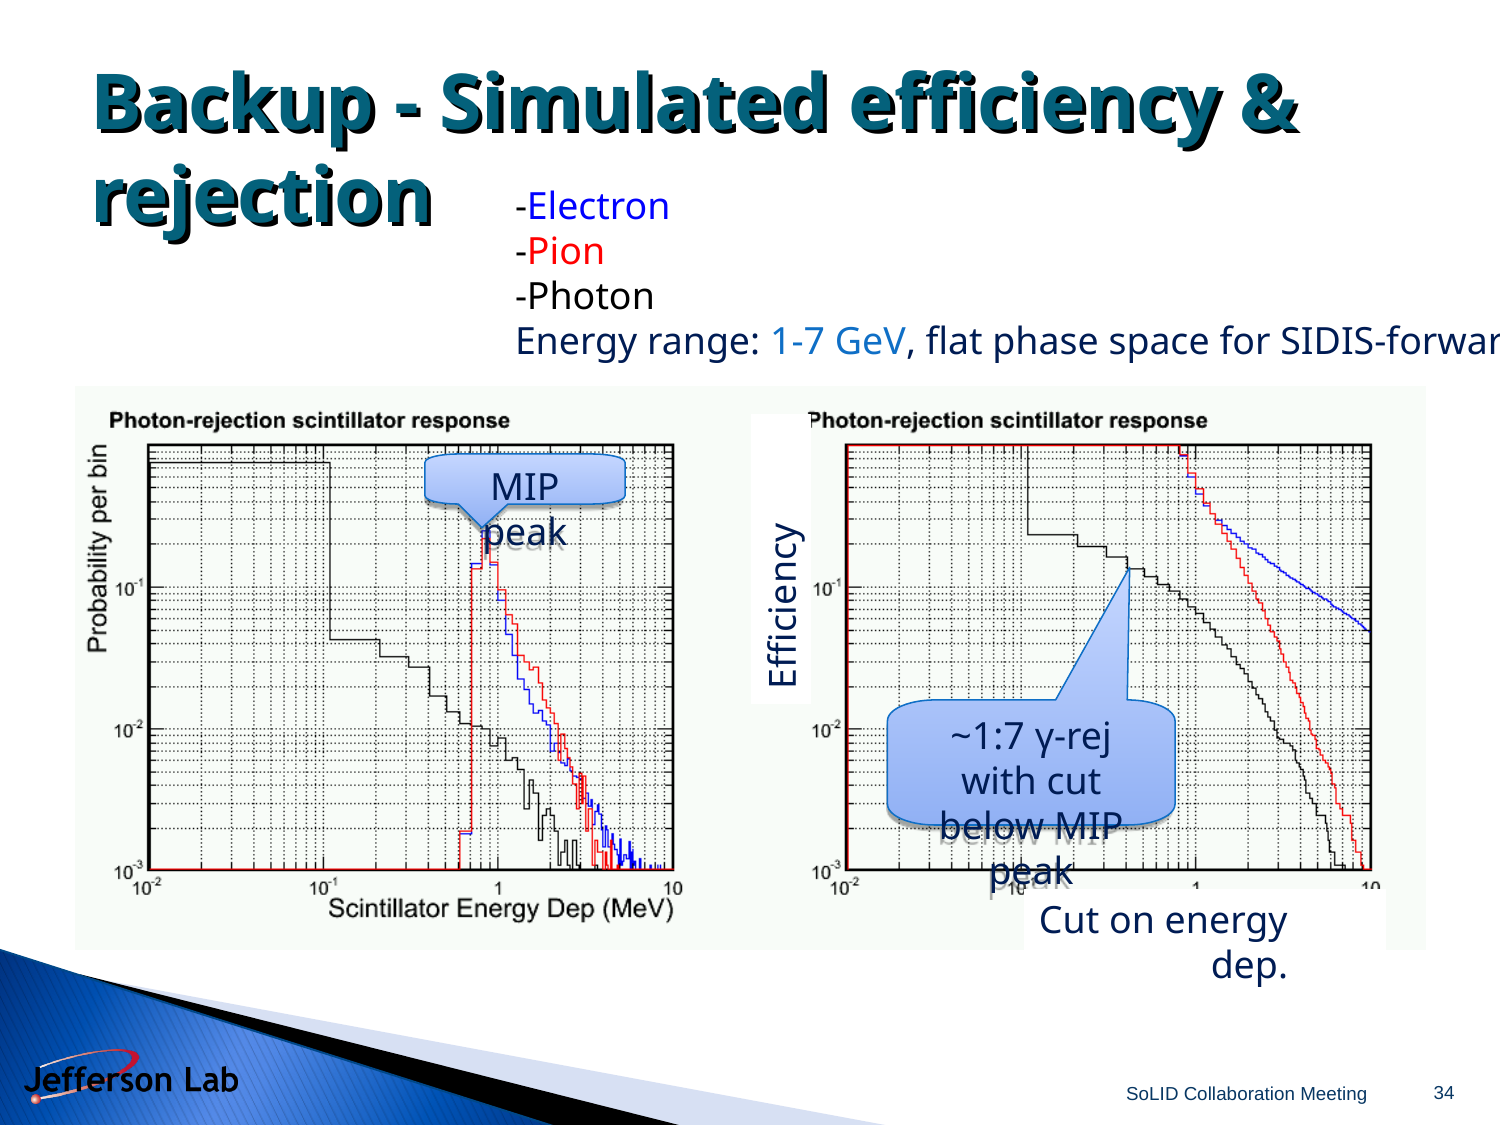

# Backup - Simulated efficiency & rejection
Electron
Pion
Photon
Energy range: 1-7 GeV, flat phase space for SIDIS-forward
MIP peak
Efficiency
~1:7 γ-rej with cut below MIP peak
Cut on energy dep.
SoLID Collaboration Meeting
31